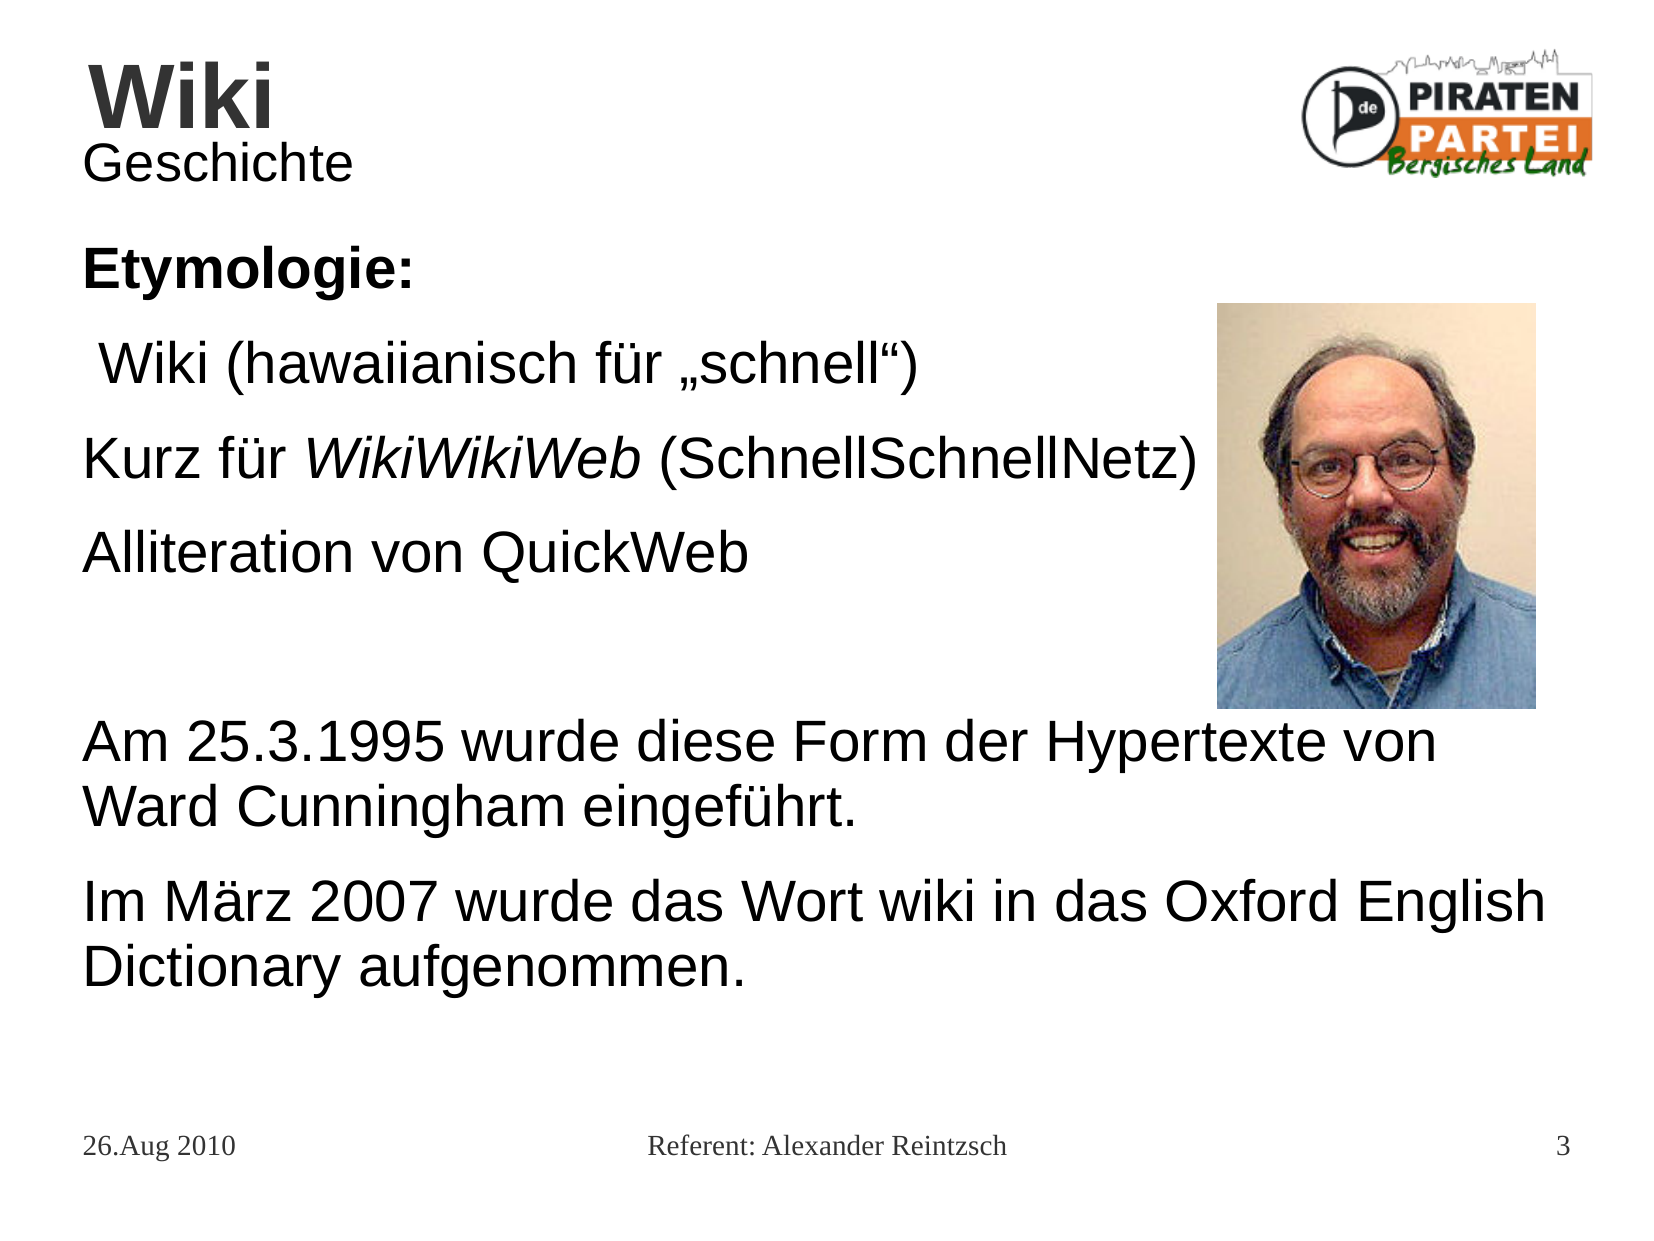

# Geschichte
Etymologie:
 Wiki (hawaiianisch für „schnell“)
Kurz für WikiWikiWeb (SchnellSchnellNetz)
Alliteration von QuickWeb
Am 25.3.1995 wurde diese Form der Hypertexte von Ward Cunningham eingeführt.
Im März 2007 wurde das Wort wiki in das Oxford English Dictionary aufgenommen.
3